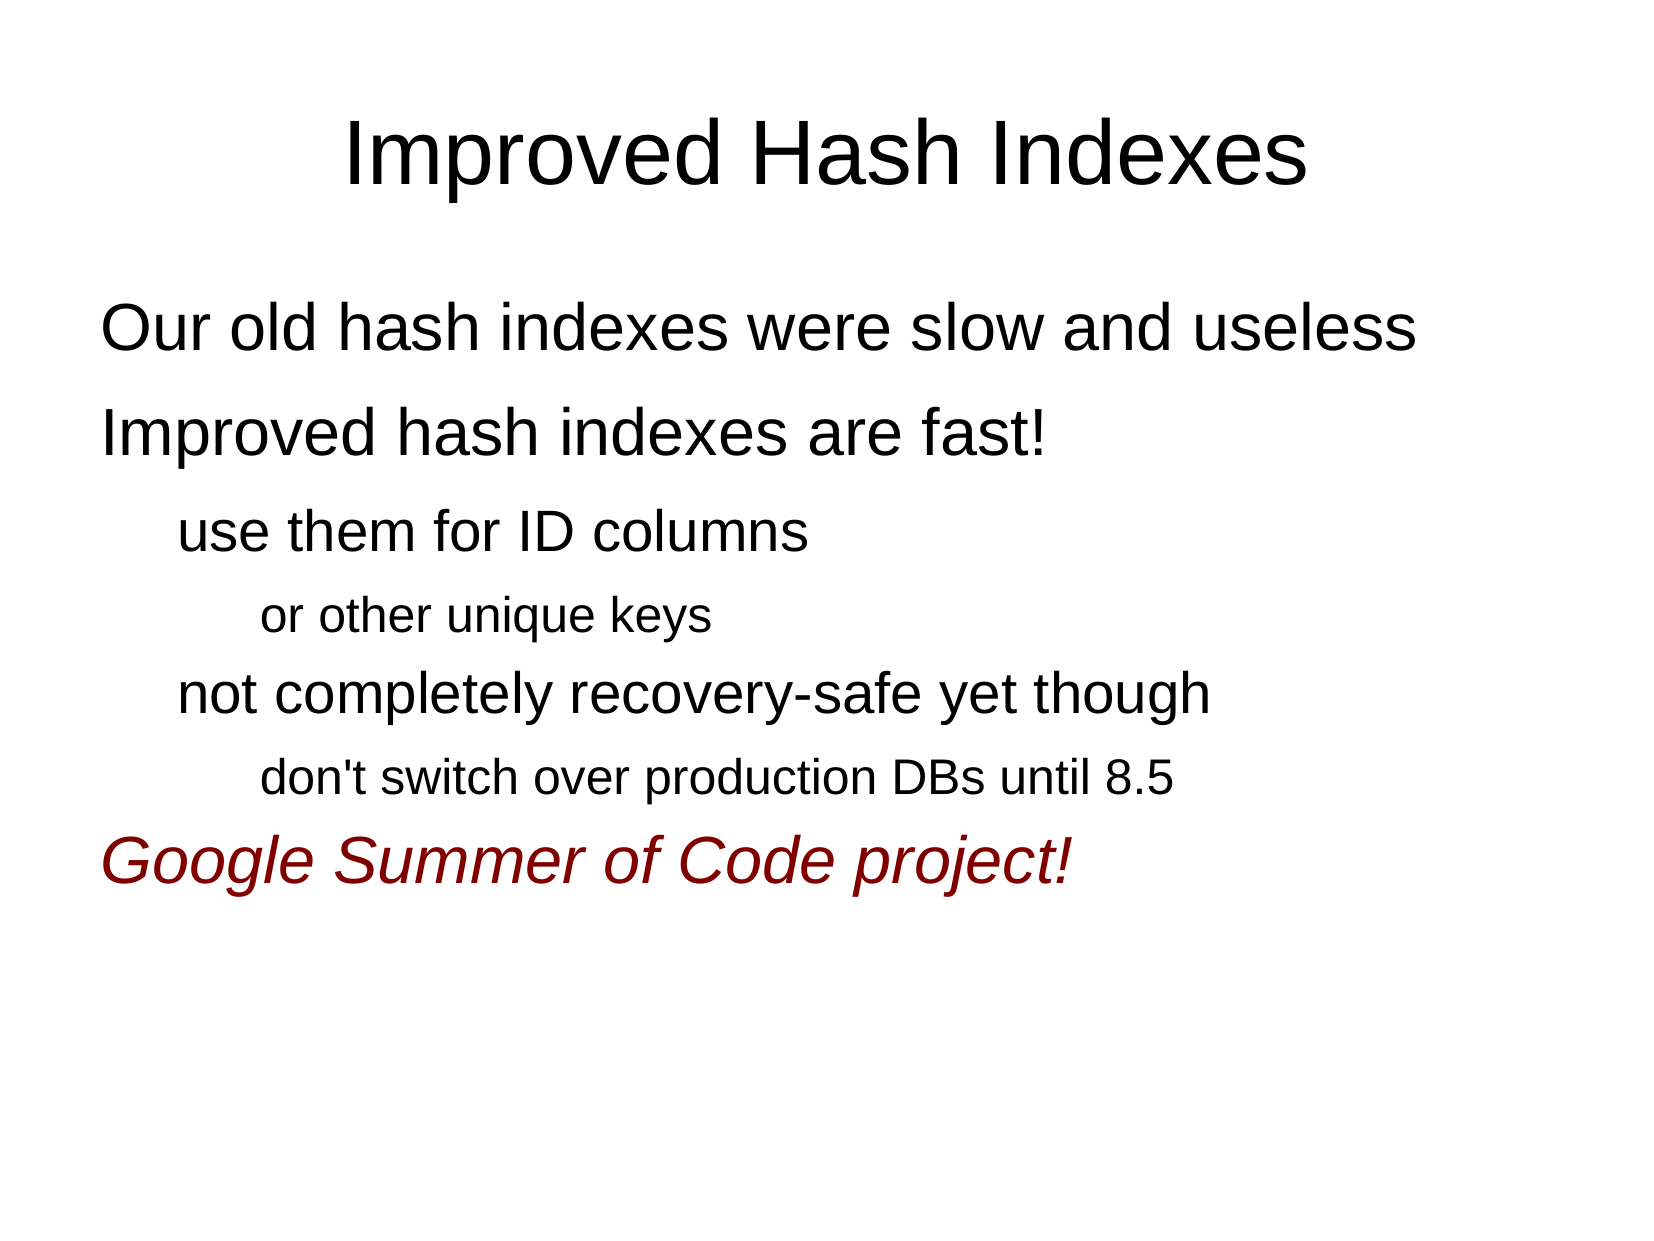

# Improved Hash Indexes
Our old hash indexes were slow and useless
Improved hash indexes are fast!
use them for ID columns
or other unique keys
not completely recovery-safe yet though
don't switch over production DBs until 8.5
Google Summer of Code project!